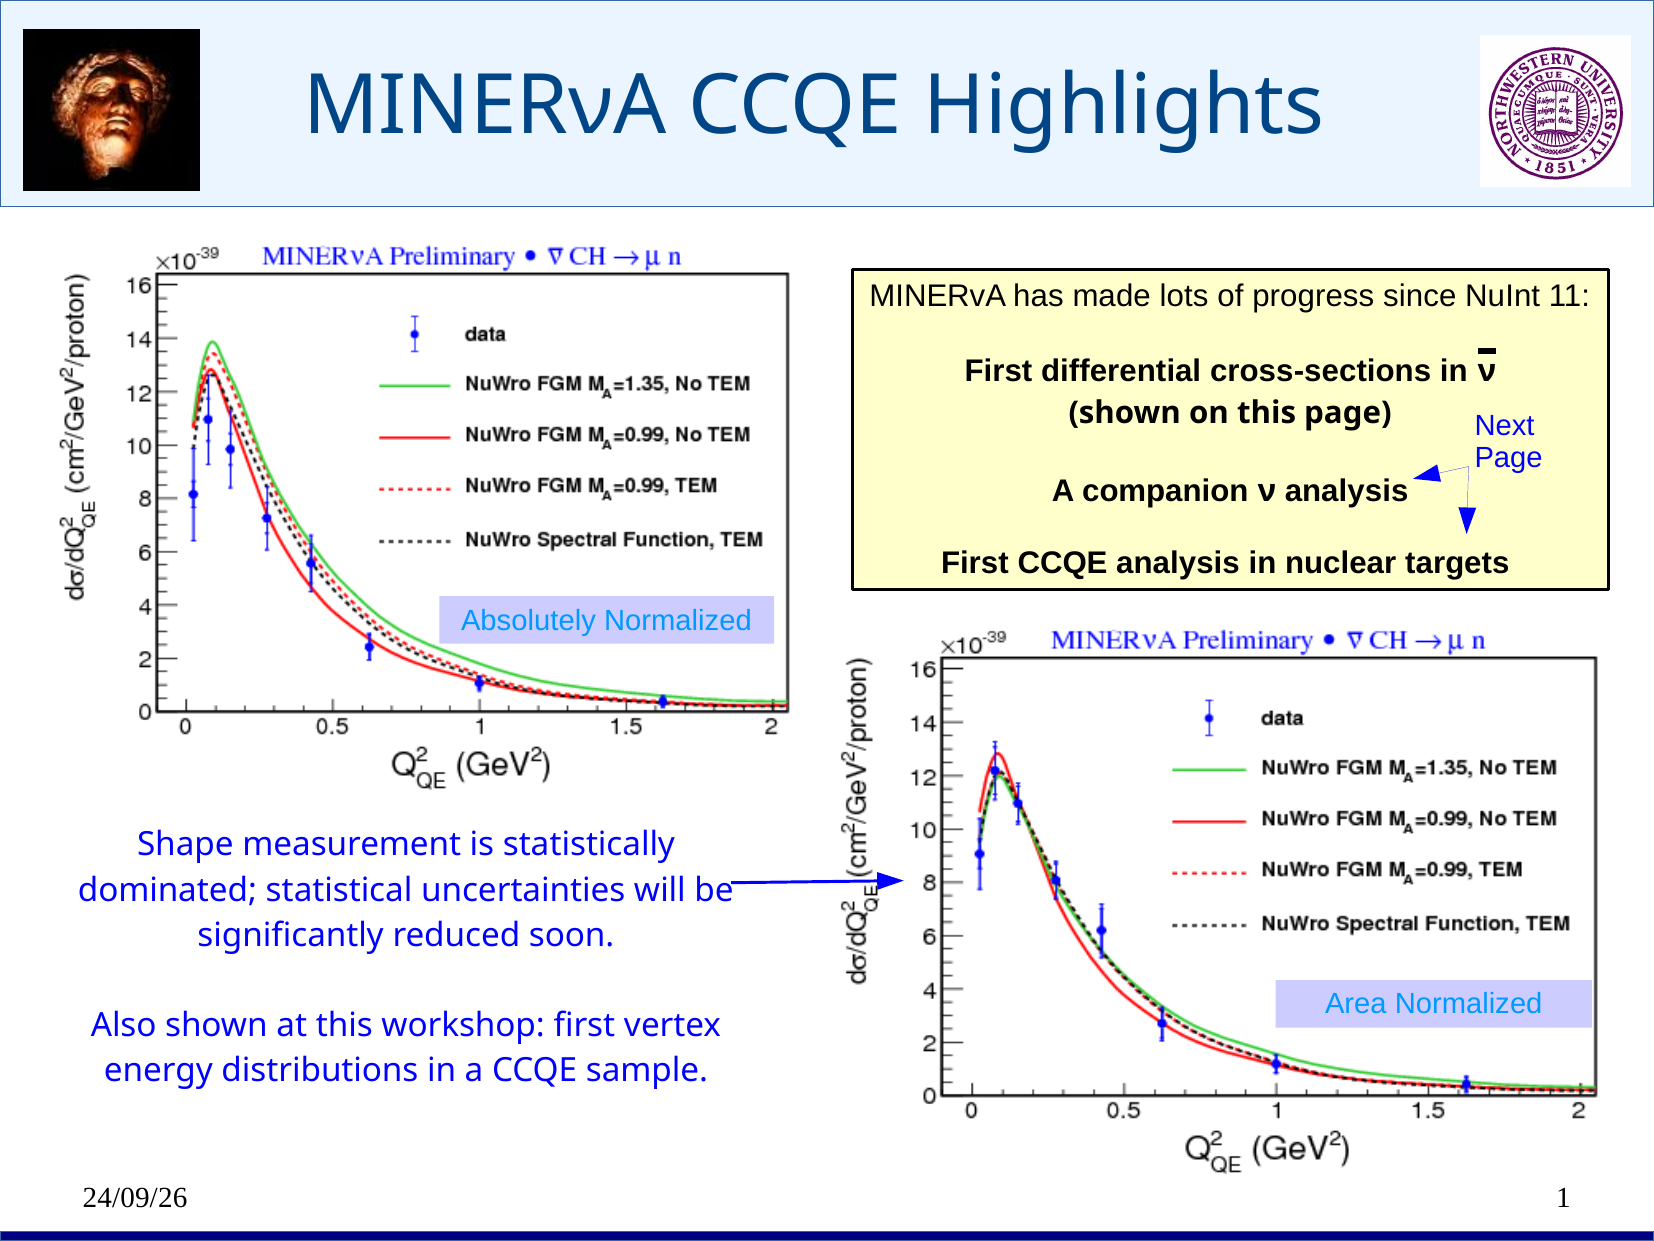

# MINERνA CCQE Highlights
MINERvA has made lots of progress since NuInt 11:
First differential cross-sections in ν
(shown on this page)
A companion ν analysis
First CCQE analysis in nuclear targets
Next Page
Absolutely Normalized
Shape measurement is statistically dominated; statistical uncertainties will be significantly reduced soon.
Also shown at this workshop: first vertex energy distributions in a CCQE sample.
Area Normalized
1